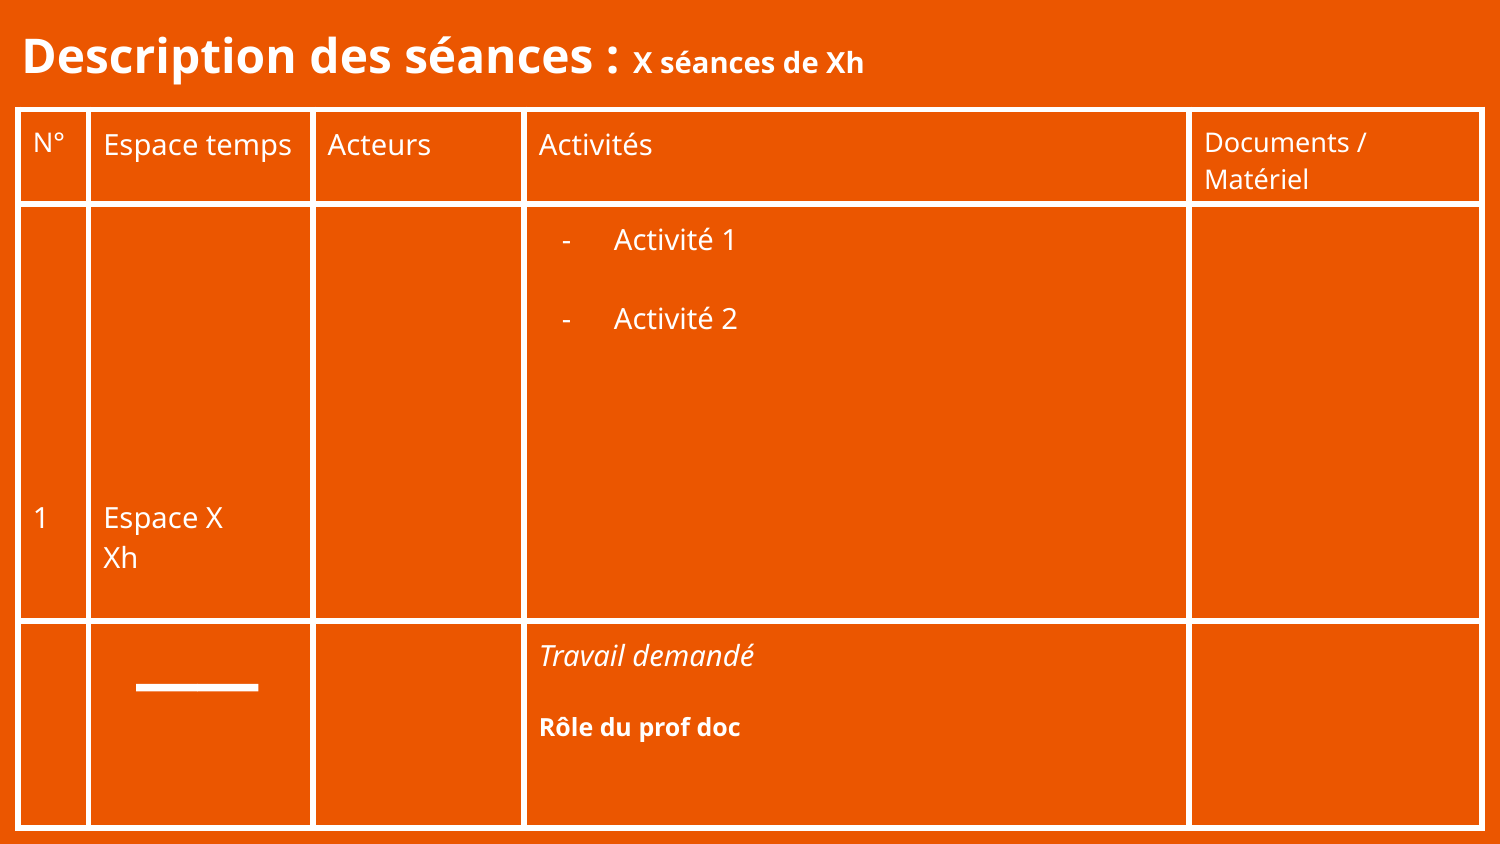

Description des séances : X séances de Xh
| N° | Espace temps | Acteurs | Activités | Documents / Matériel |
| --- | --- | --- | --- | --- |
| 1 | Espace X Xh | | Activité 1 Activité 2 | |
| | | | Travail demandé Rôle du prof doc | |